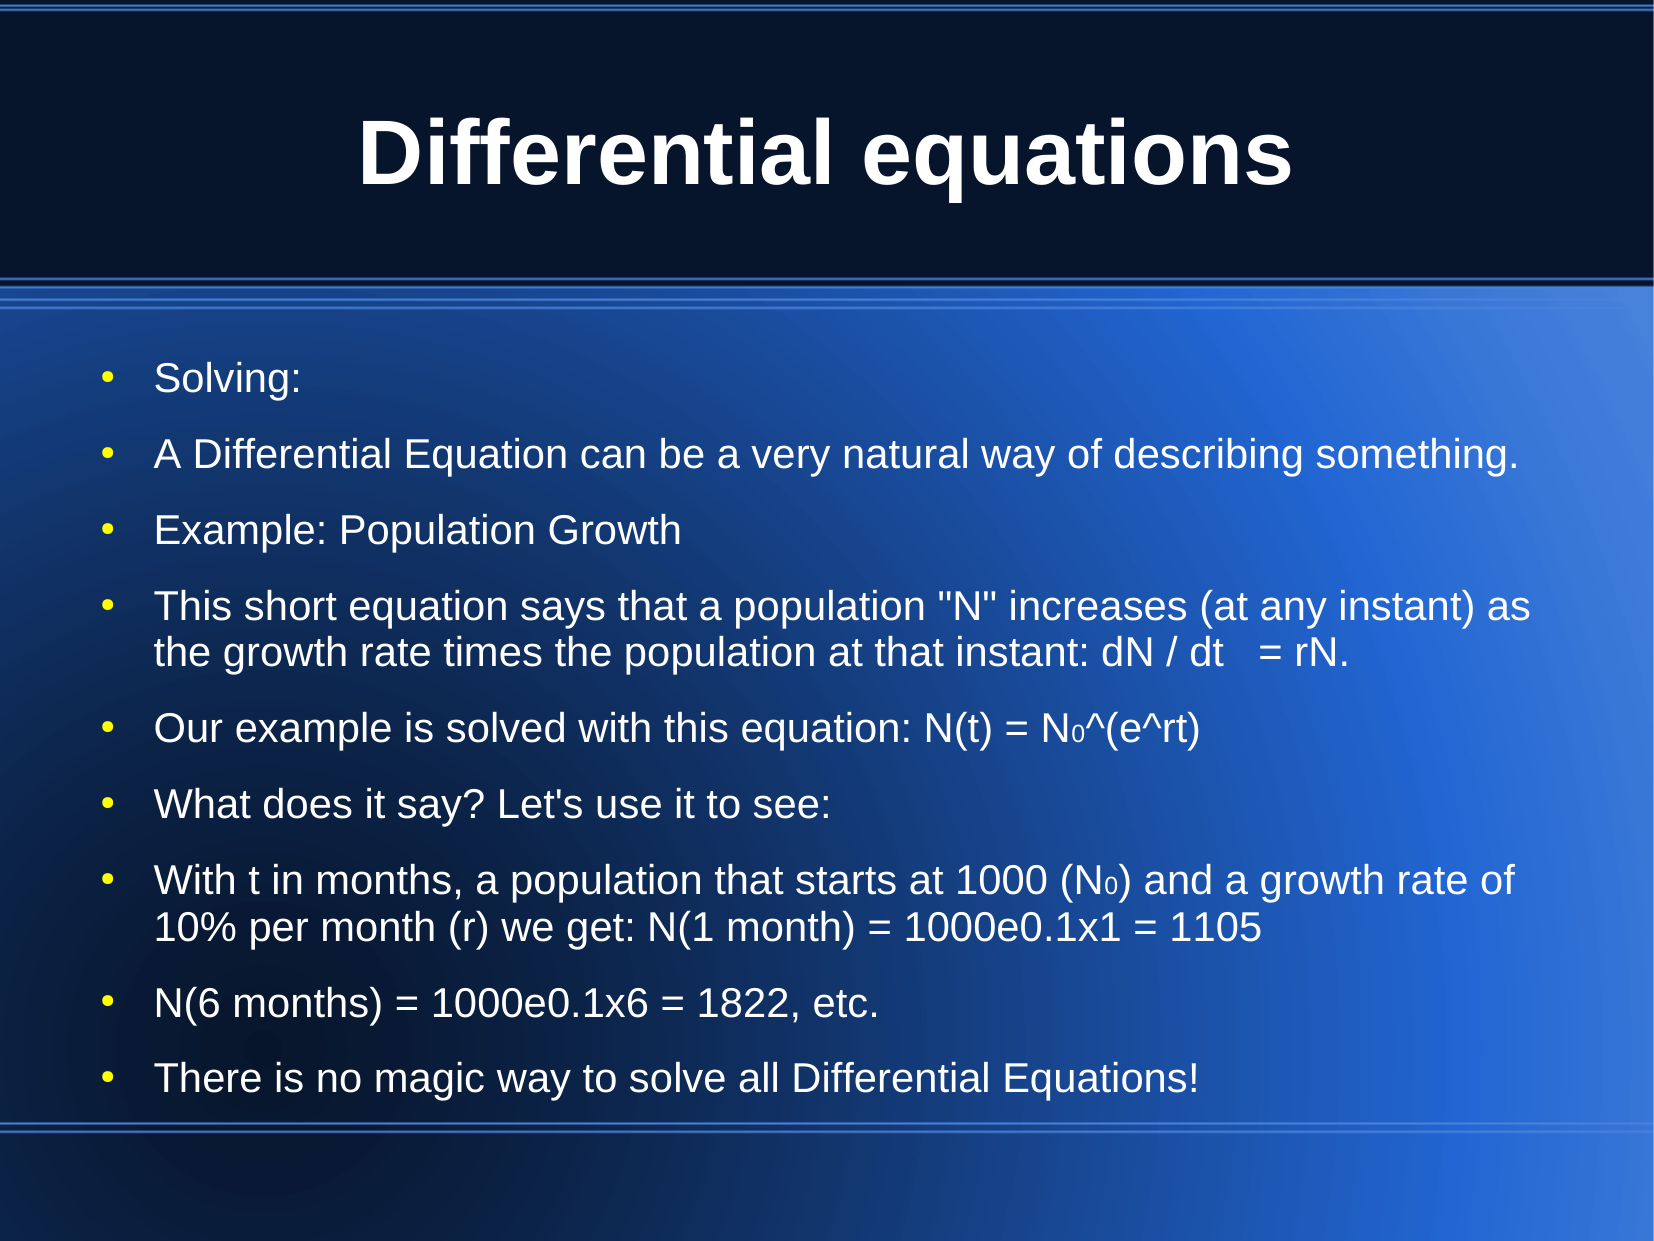

# Differential equations
Solving:
A Differential Equation can be a very natural way of describing something.
Example: Population Growth
This short equation says that a population "N" increases (at any instant) as the growth rate times the population at that instant: dN / dt = rN.
Our example is solved with this equation: N(t) = N0^(e^rt)
What does it say? Let's use it to see:
With t in months, a population that starts at 1000 (N0) and a growth rate of 10% per month (r) we get: N(1 month) = 1000e0.1x1 = 1105
N(6 months) = 1000e0.1x6 = 1822, etc.
There is no magic way to solve all Differential Equations!